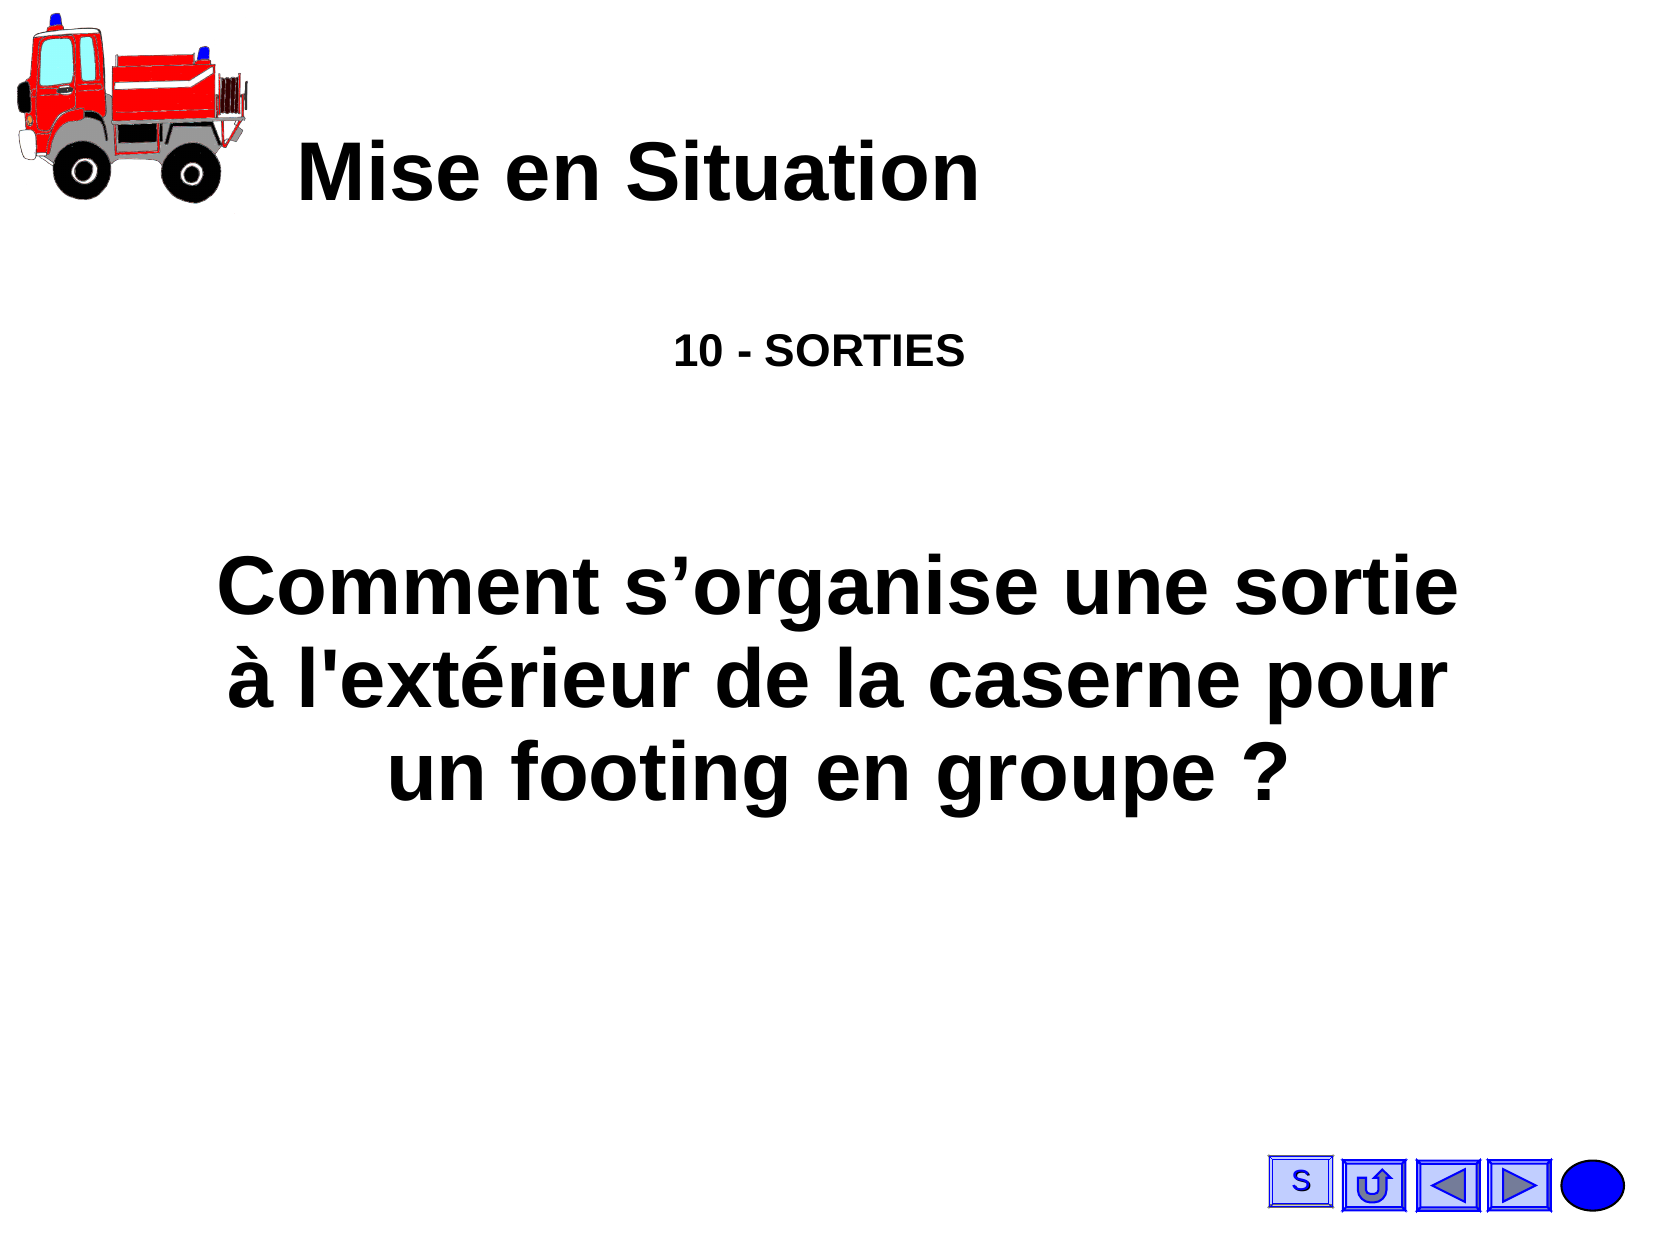

Mise en Situation
10 - SORTIES
# Comment s’organise une sortie à l'extérieur de la caserne pour un footing en groupe ?